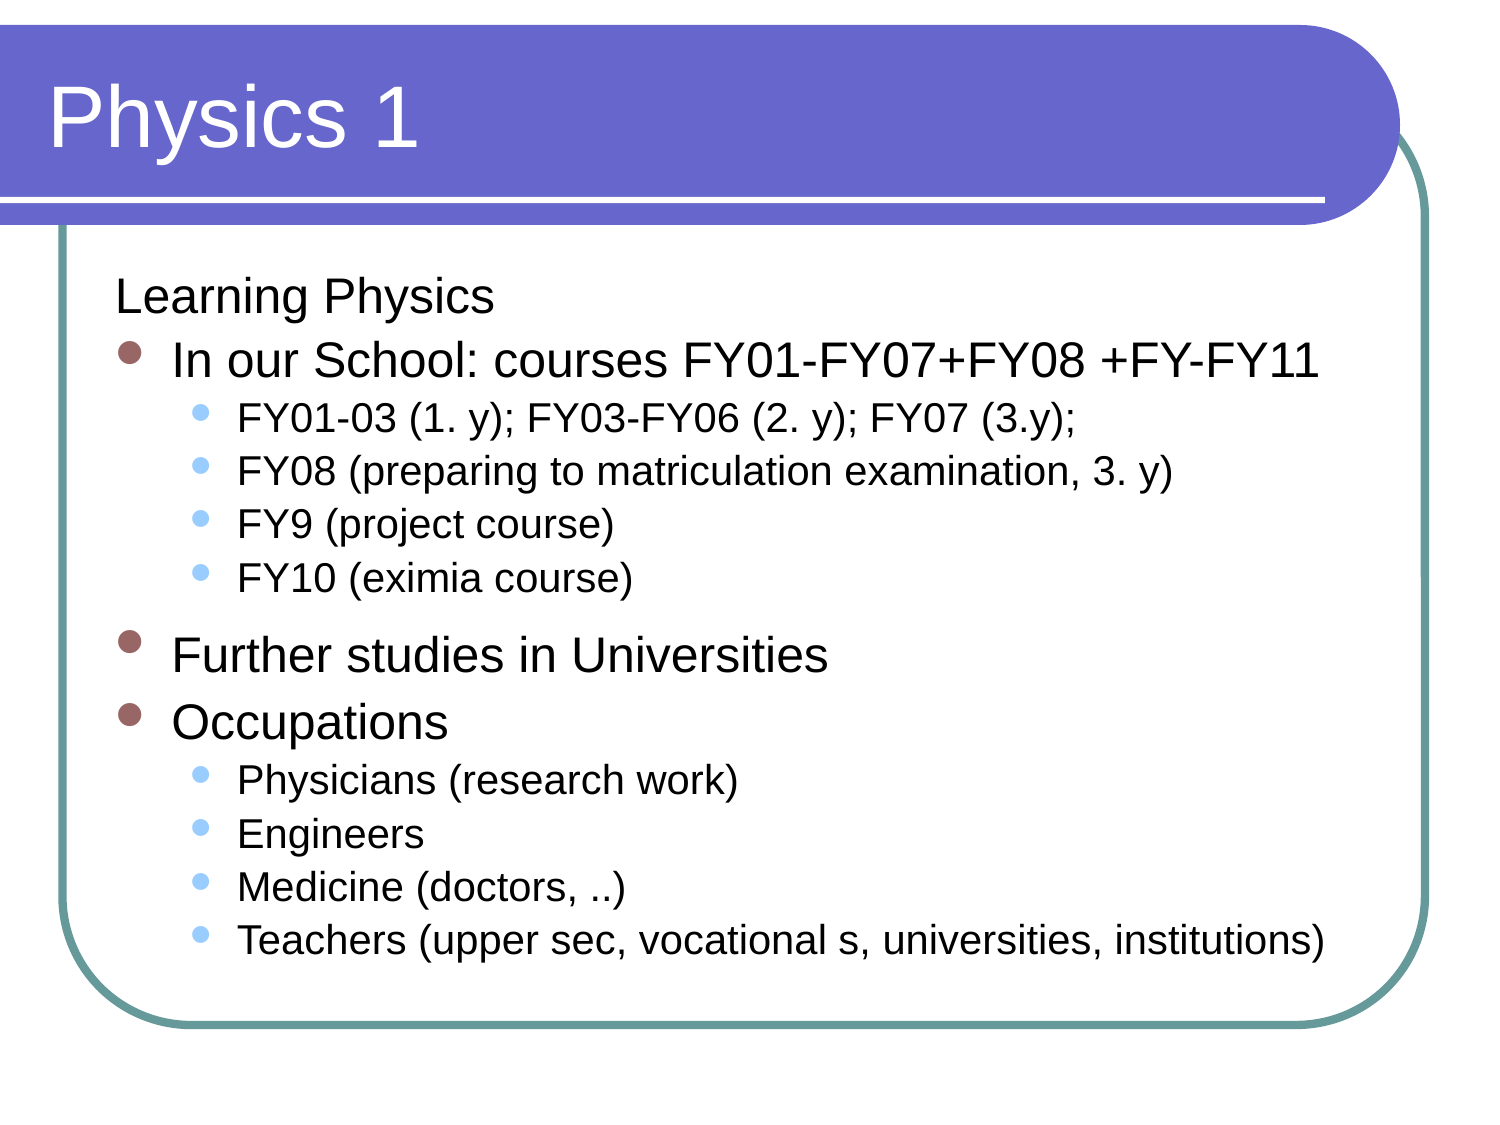

# Physics 1
Learning Physics
In our School: courses FY01-FY07+FY08 +FY-FY11
FY01-03 (1. y); FY03-FY06 (2. y); FY07 (3.y);
FY08 (preparing to matriculation examination, 3. y)
FY9 (project course)
FY10 (eximia course)
Further studies in Universities
Occupations
Physicians (research work)
Engineers
Medicine (doctors, ..)
Teachers (upper sec, vocational s, universities, institutions)